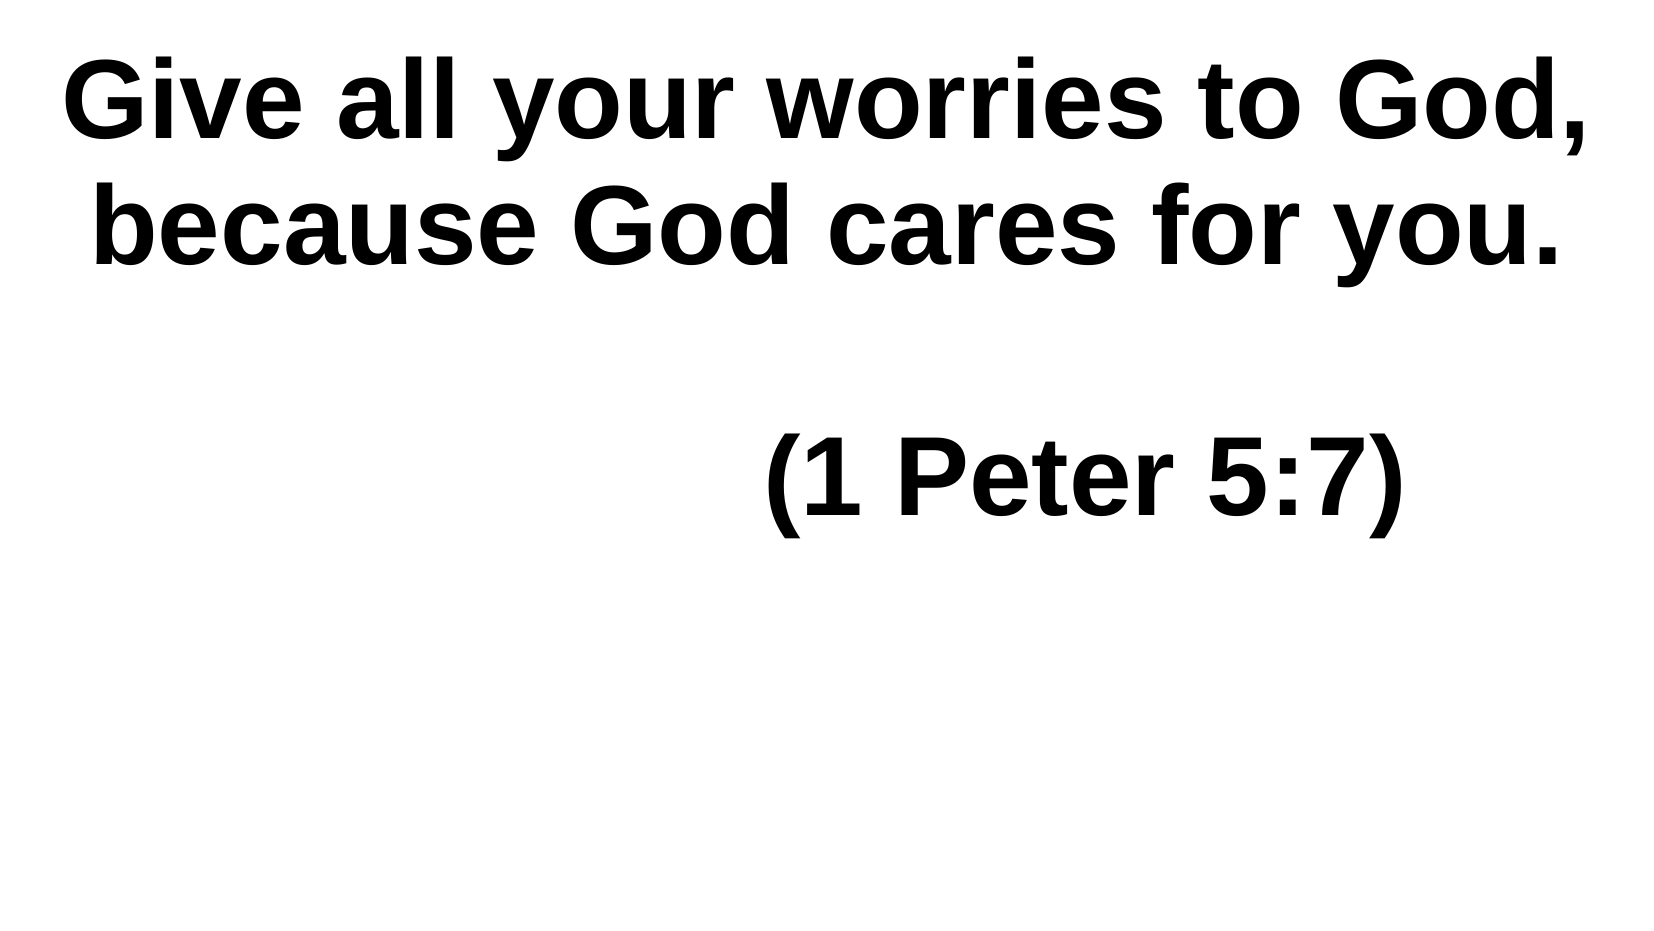

# Give all your worries to God,
because God cares for you.
							(1 Peter 5:7)